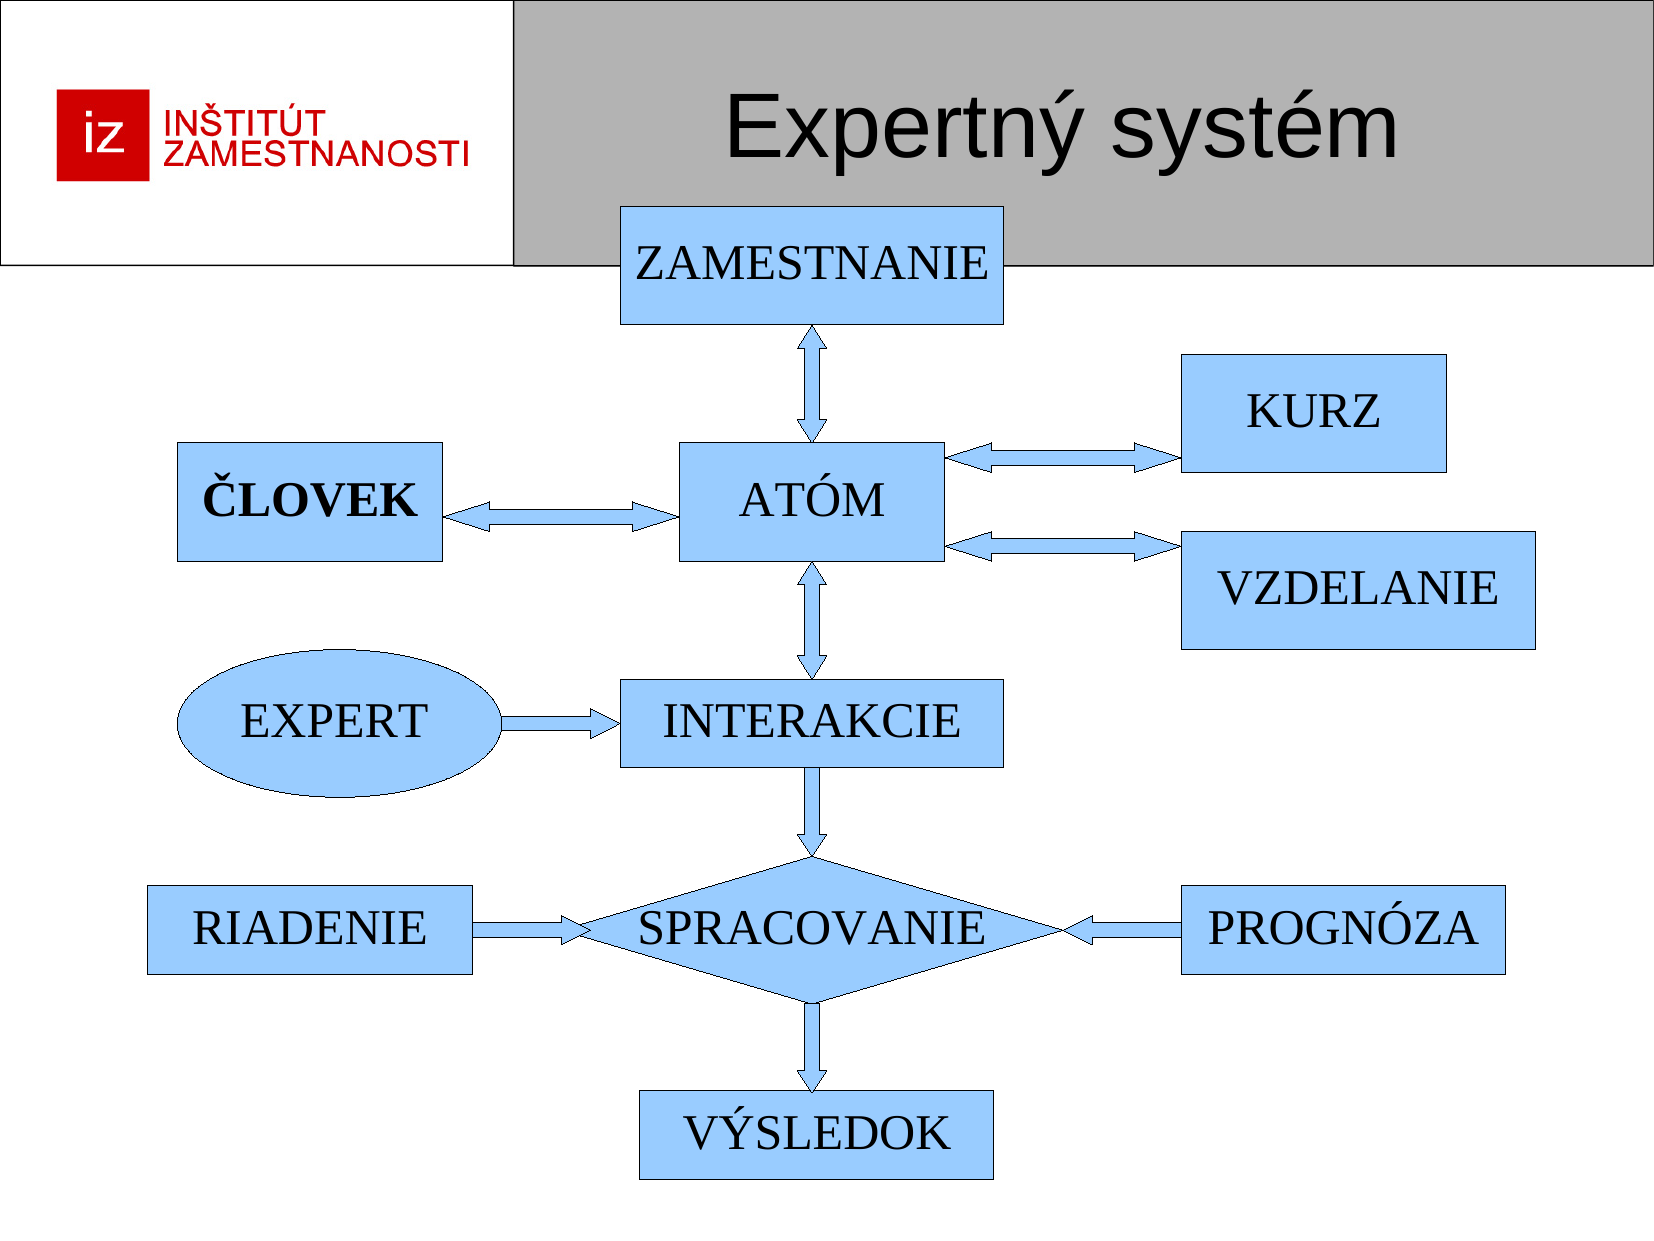

# Expertný systém
ZAMESTNANIE
KURZ
ČLOVEK
ATÓM
VZDELANIE
EXPERT
INTERAKCIE
SPRACOVANIE
RIADENIE
PROGNÓZA
VÝSLEDOK